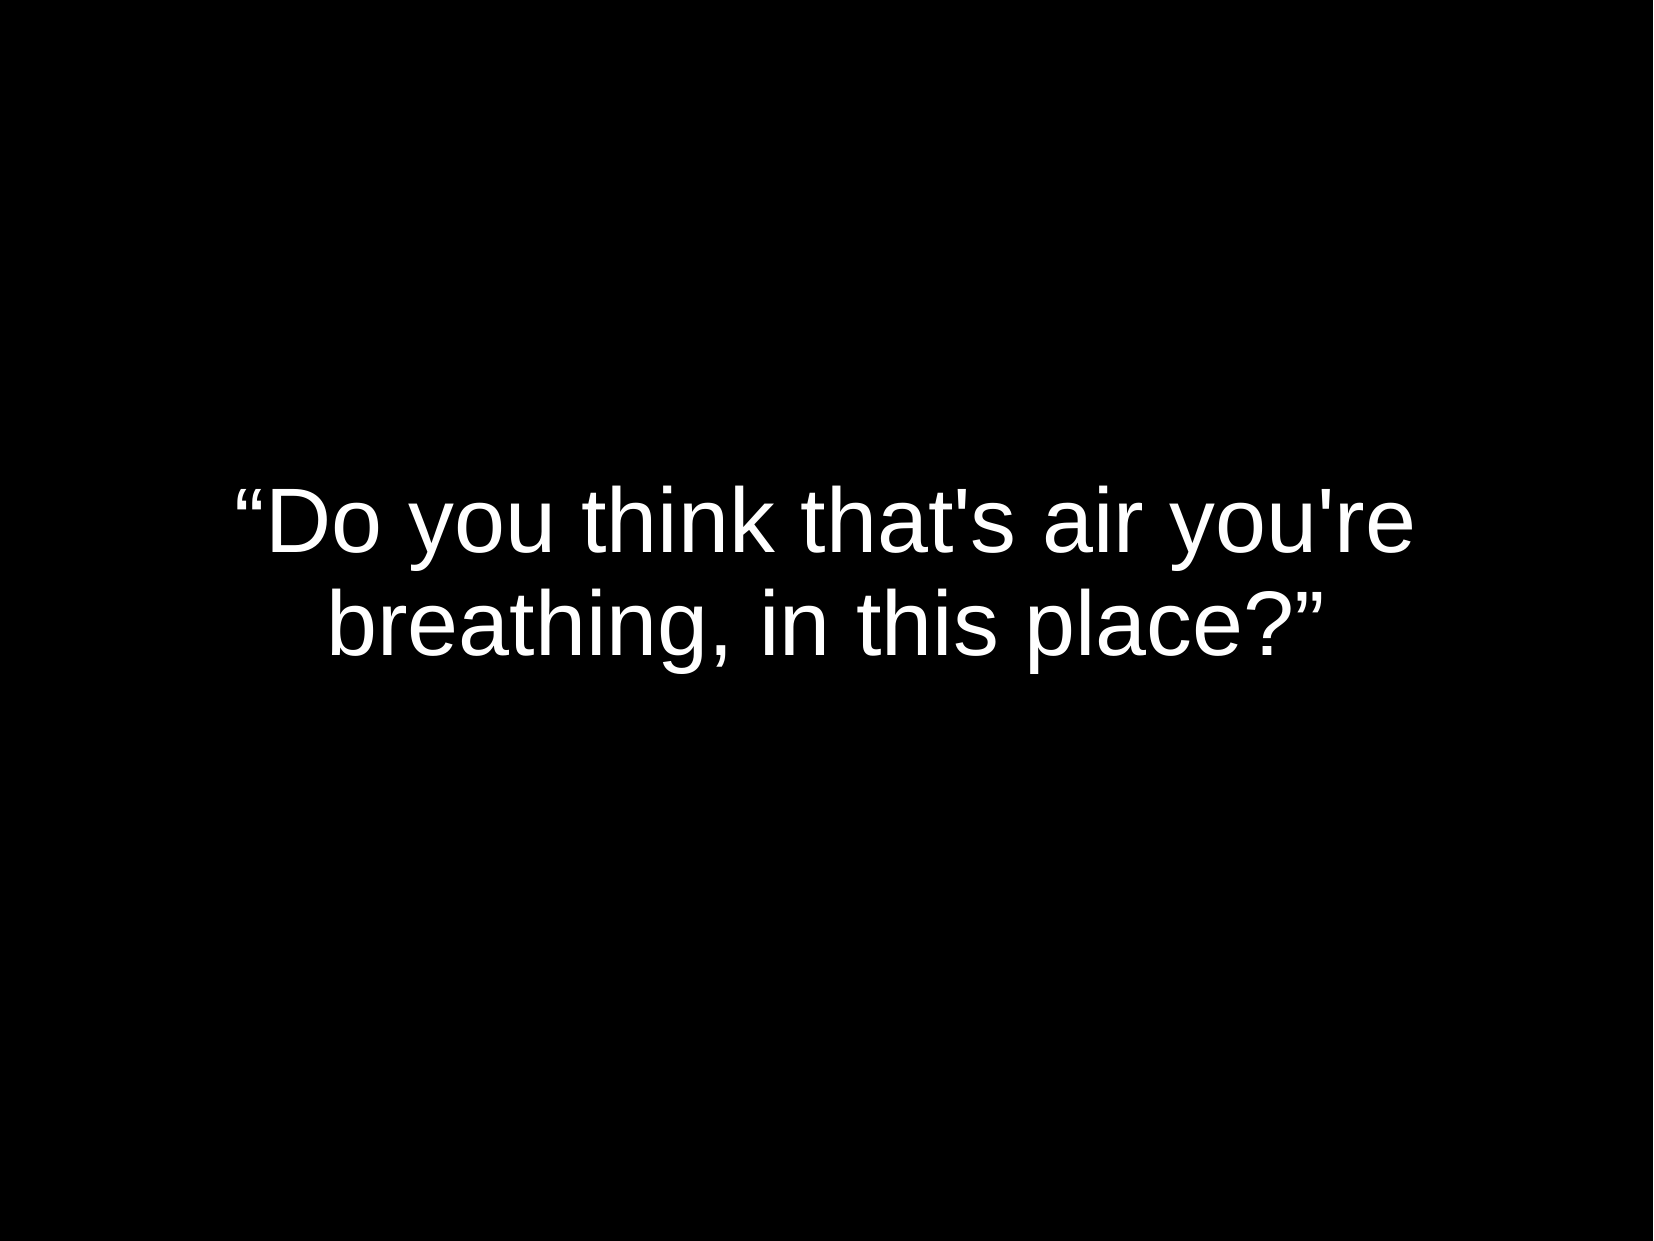

# “Do you think that's air you're breathing, in this place?”